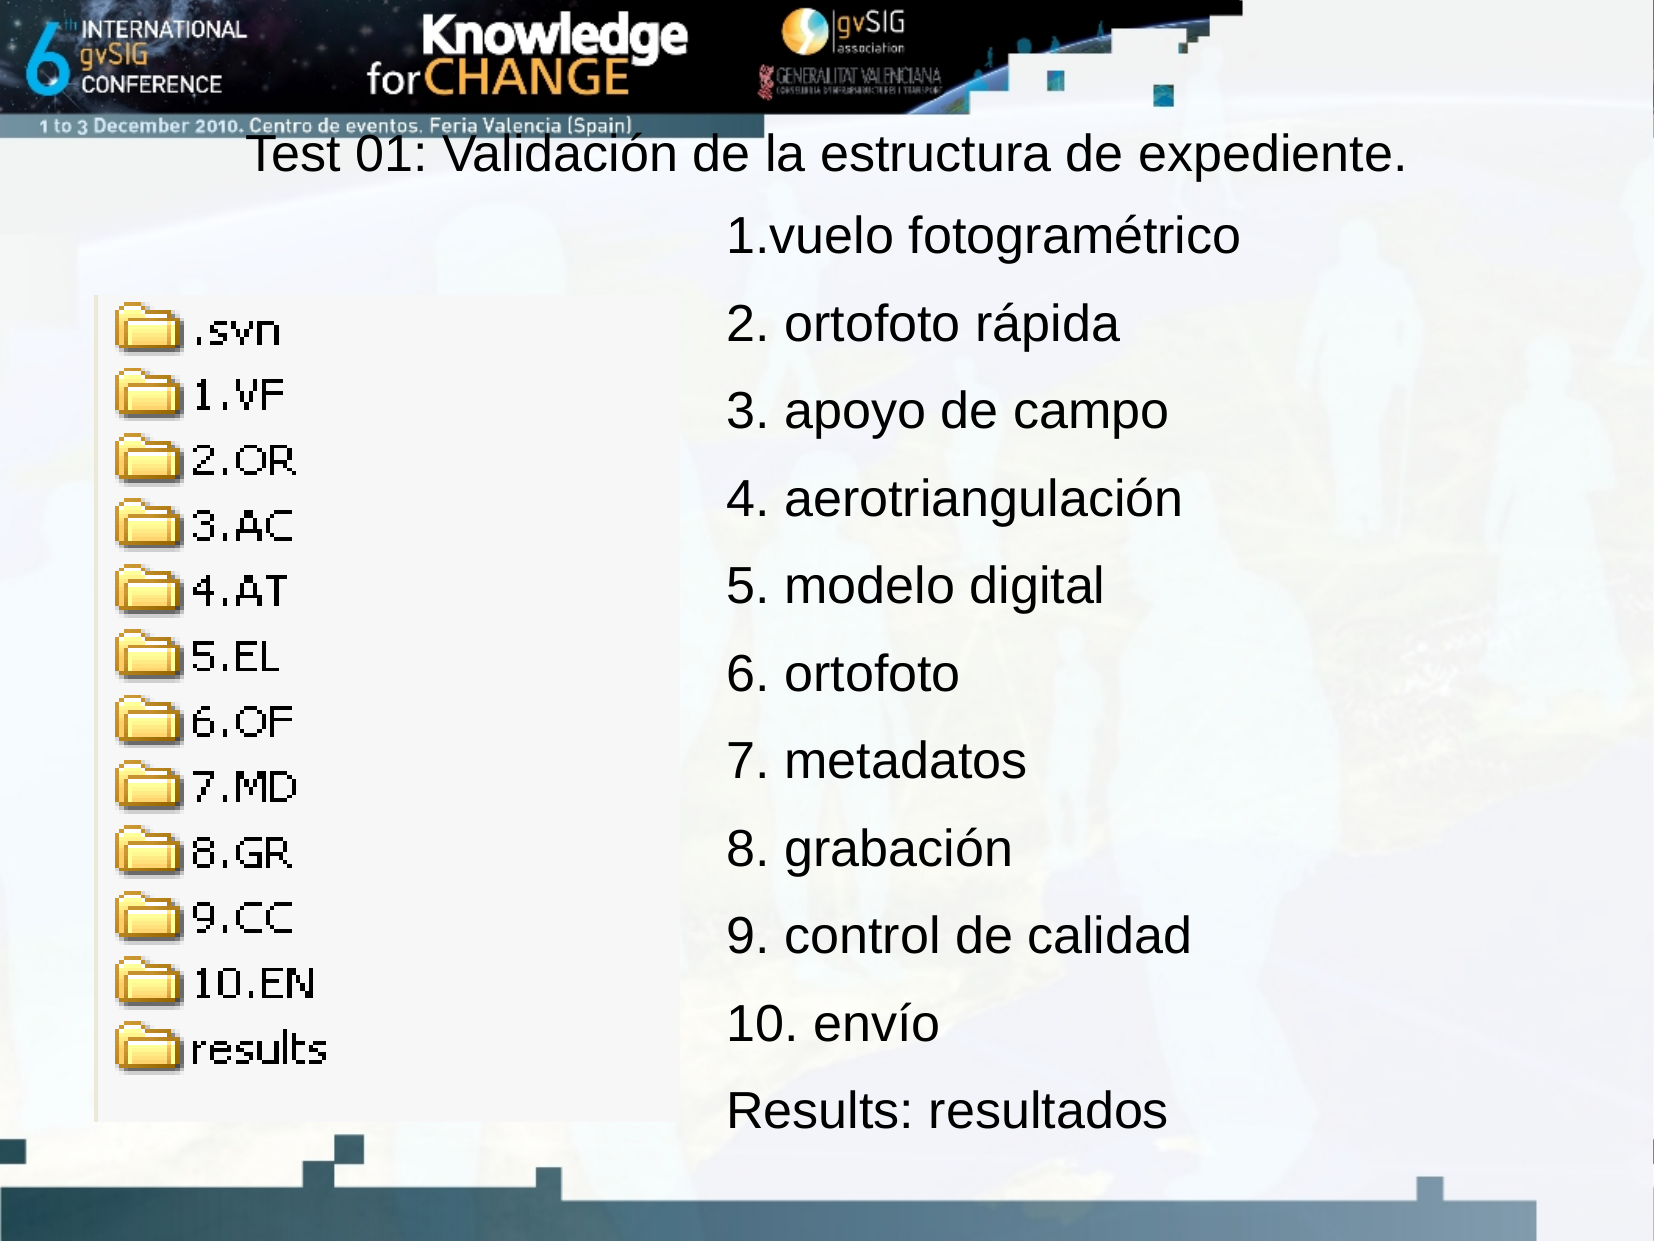

# Test 01: Validación de la estructura de expediente.
1.vuelo fotogramétrico
2. ortofoto rápida
3. apoyo de campo
4. aerotriangulación
5. modelo digital
6. ortofoto
7. metadatos
8. grabación
9. control de calidad
10. envío
Results: resultados